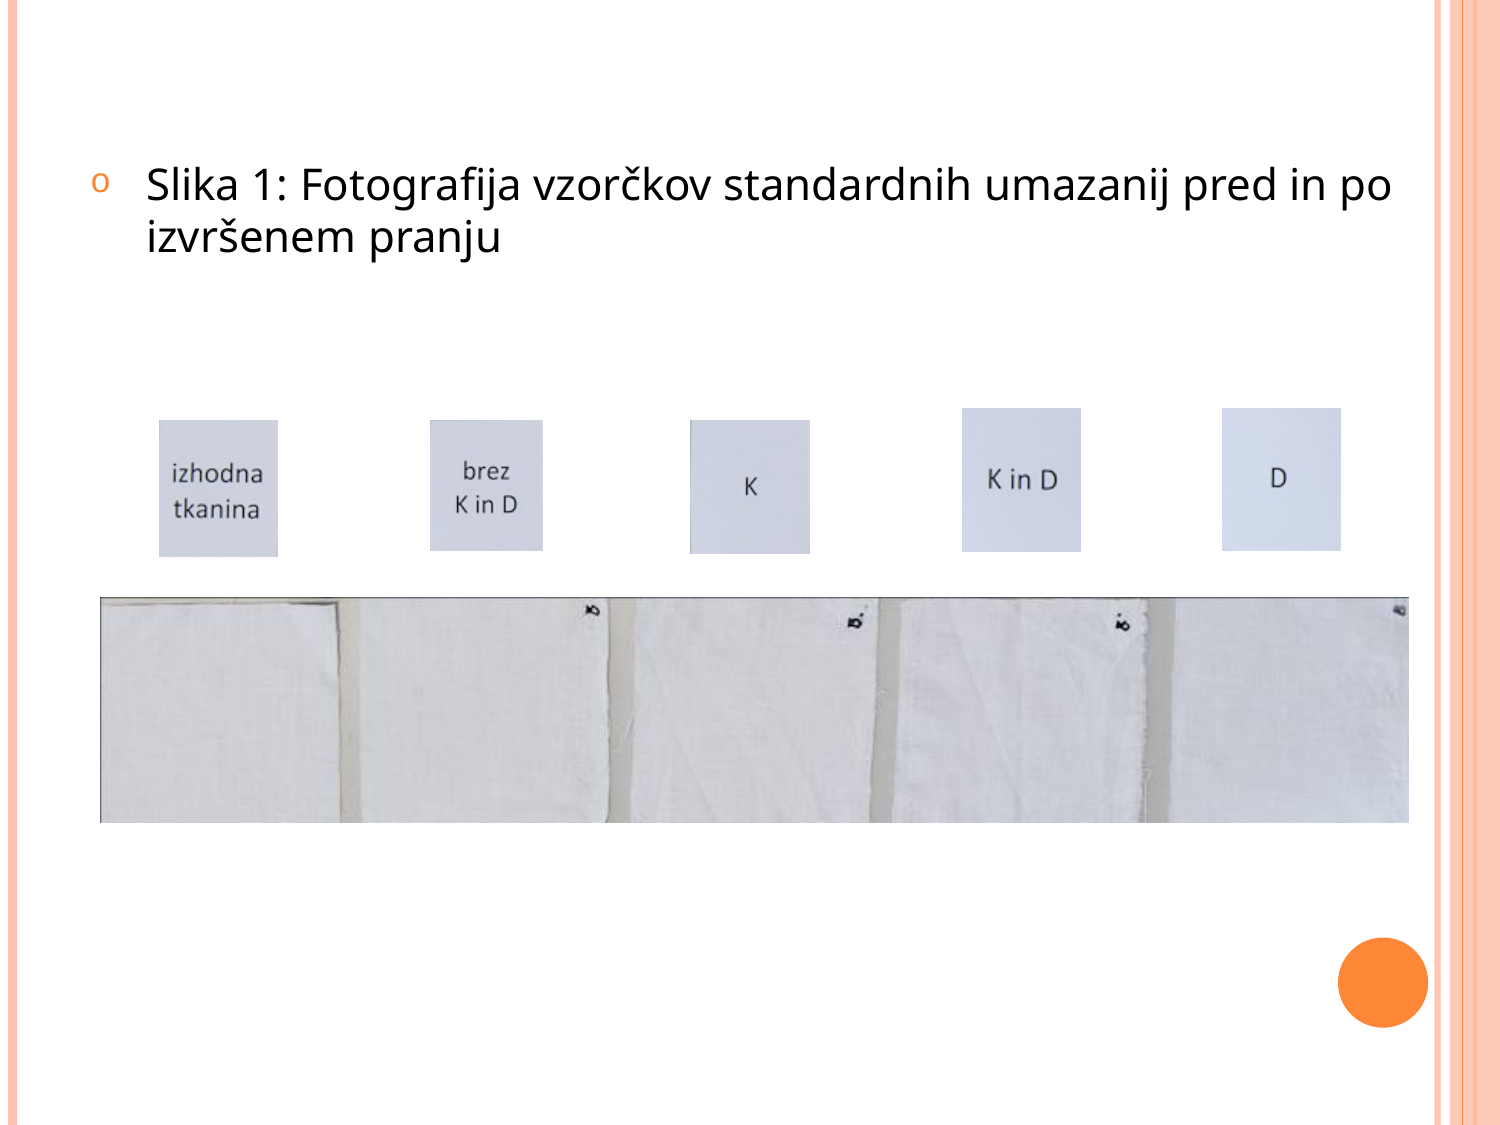

# Slika 1: Fotografija vzorčkov standardnih umazanij pred in po izvršenem pranju